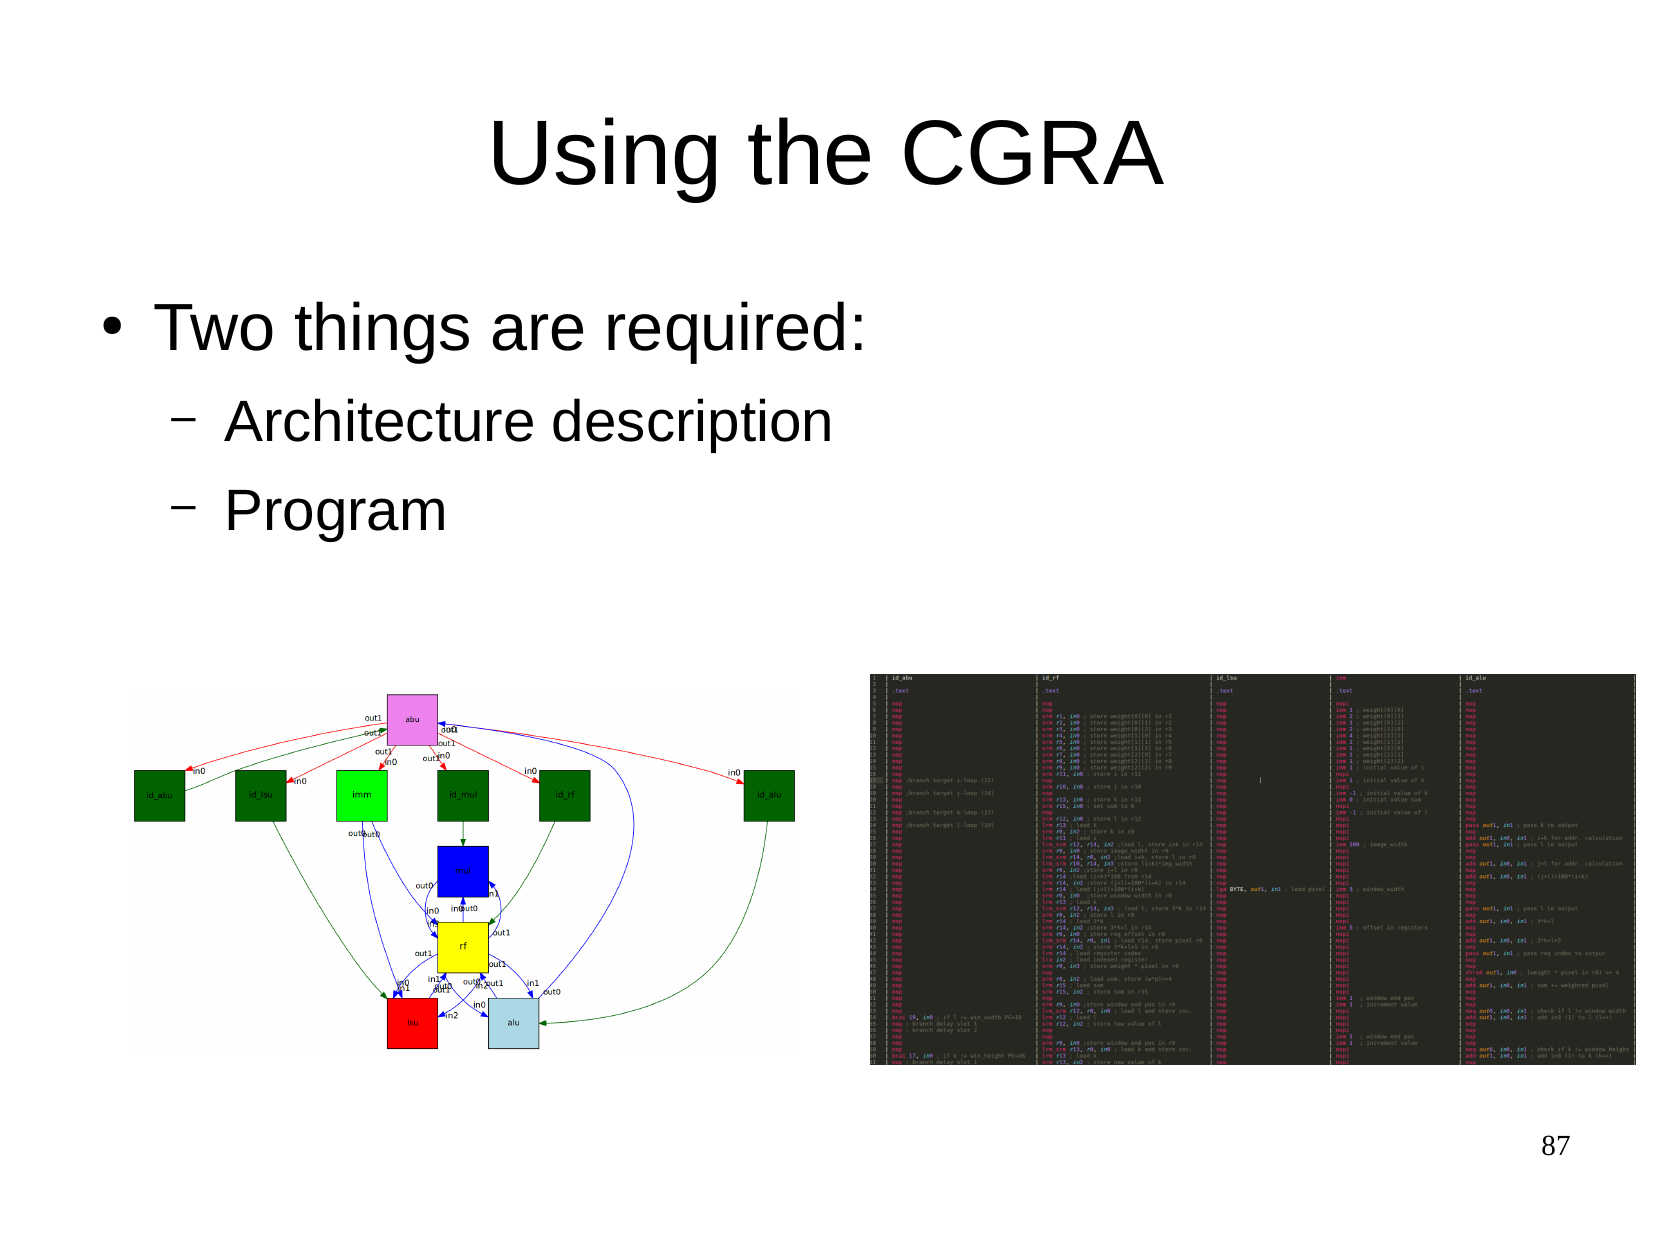

# Using the CGRA
Two things are required:
Architecture description
Program
87